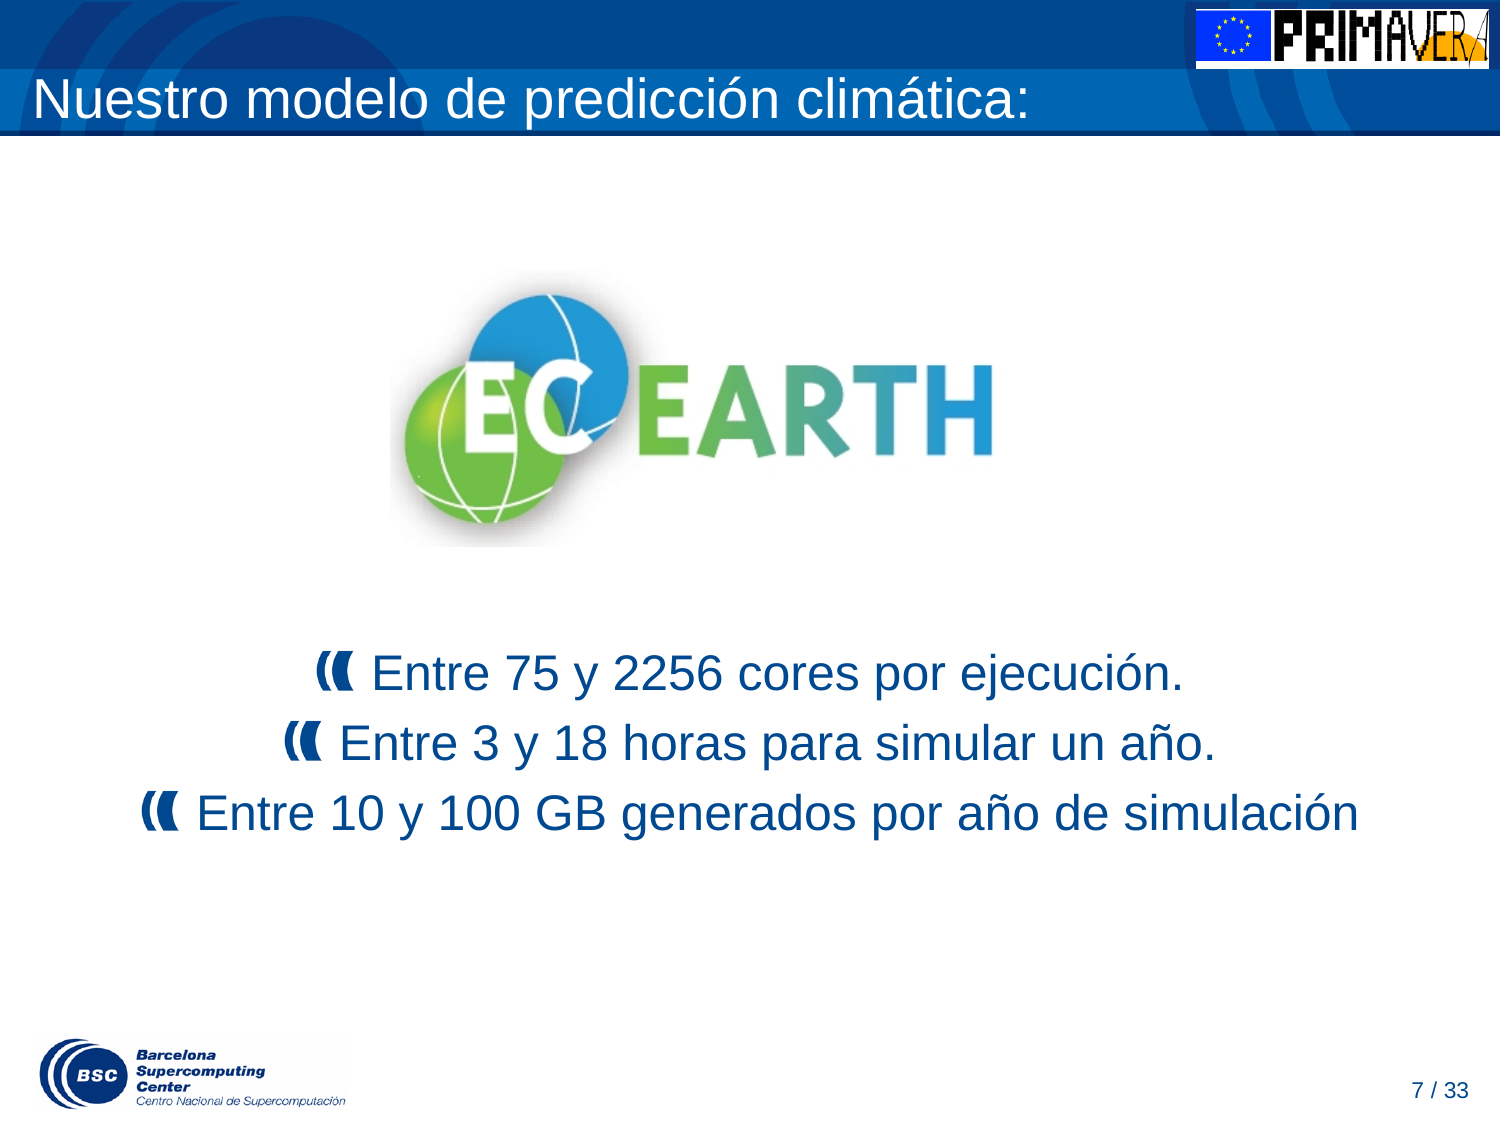

# Nuestro modelo de predicción climática:
Entre 75 y 2256 cores por ejecución.
Entre 3 y 18 horas para simular un año.
Entre 10 y 100 GB generados por año de simulación